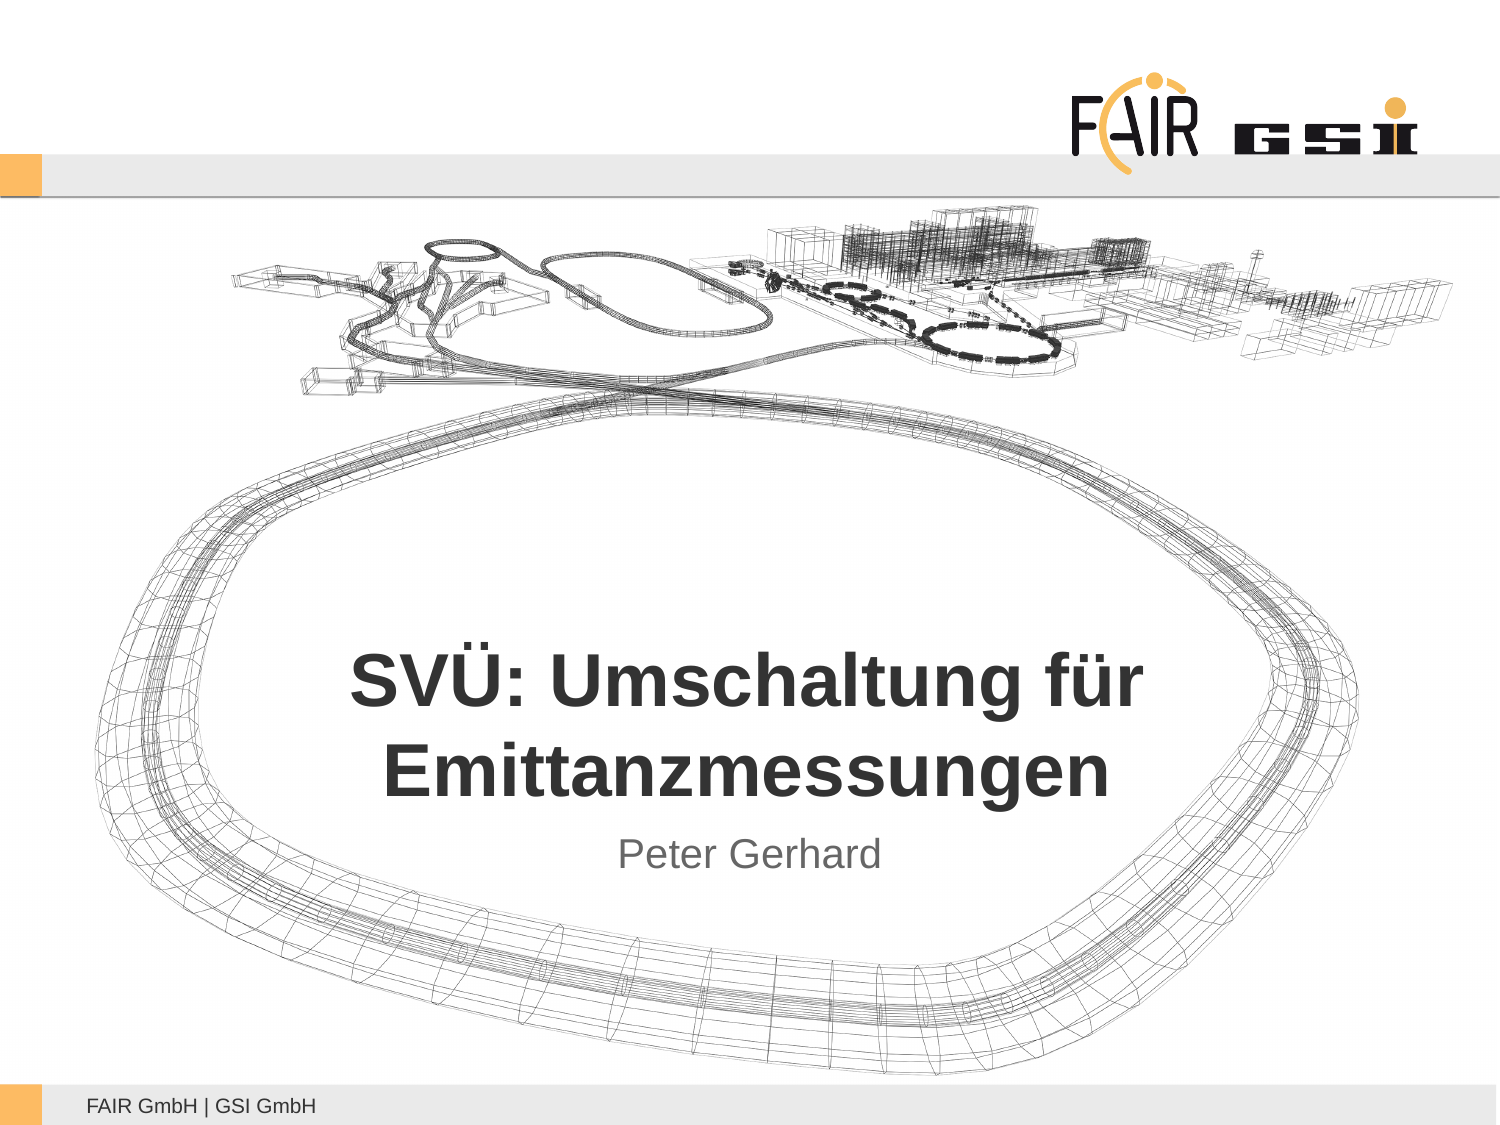

# SVÜ: Umschaltung für Emittanzmessungen
Peter Gerhard